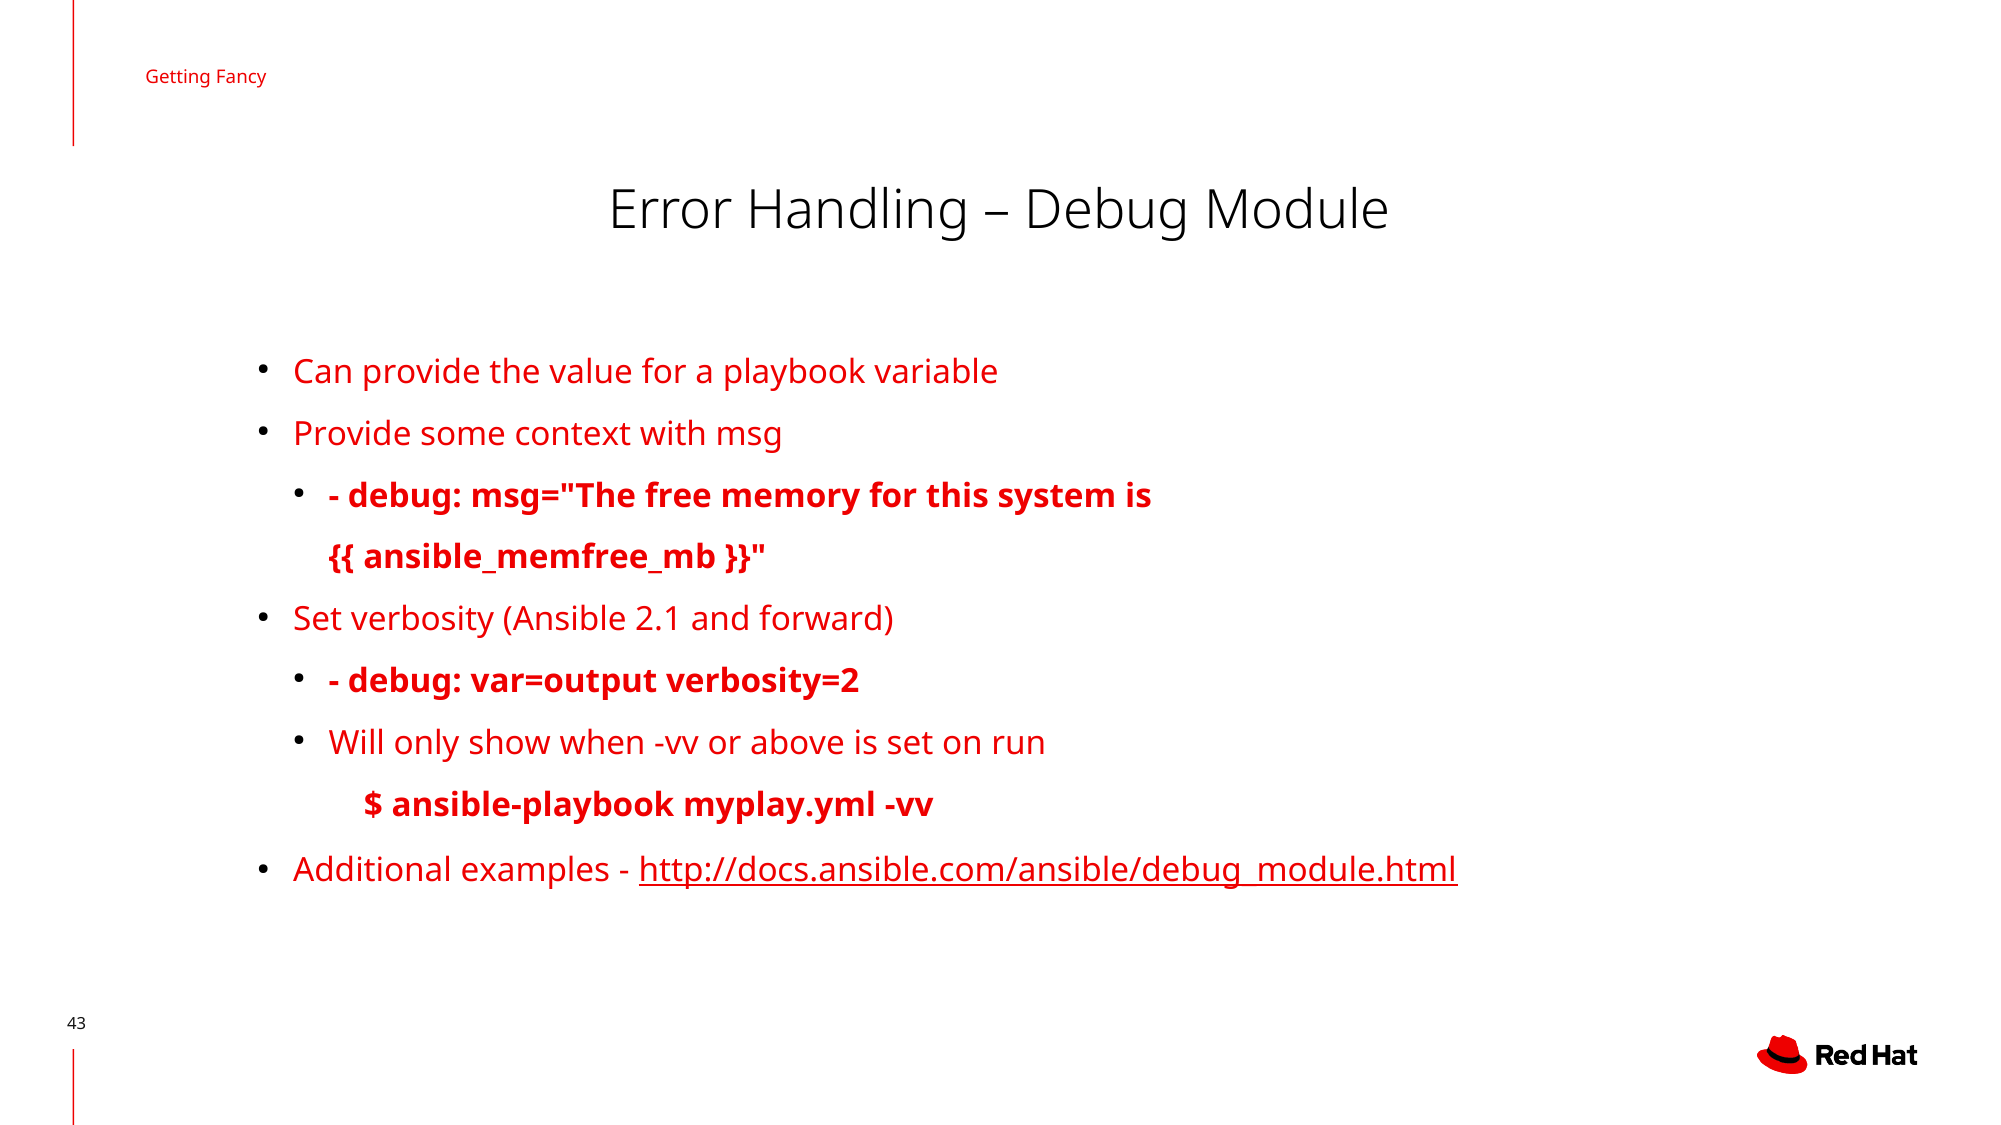

Getting Fancy
# Error Handling – Debug Module
Can provide the value for a playbook variable
Provide some context with msg
- debug: msg="The free memory for this system is {{ ansible_memfree_mb }}"
Set verbosity (Ansible 2.1 and forward)
- debug: var=output verbosity=2
Will only show when -vv or above is set on run
$ ansible-playbook myplay.yml -vv
Additional examples - http://docs.ansible.com/ansible/debug_module.html
43